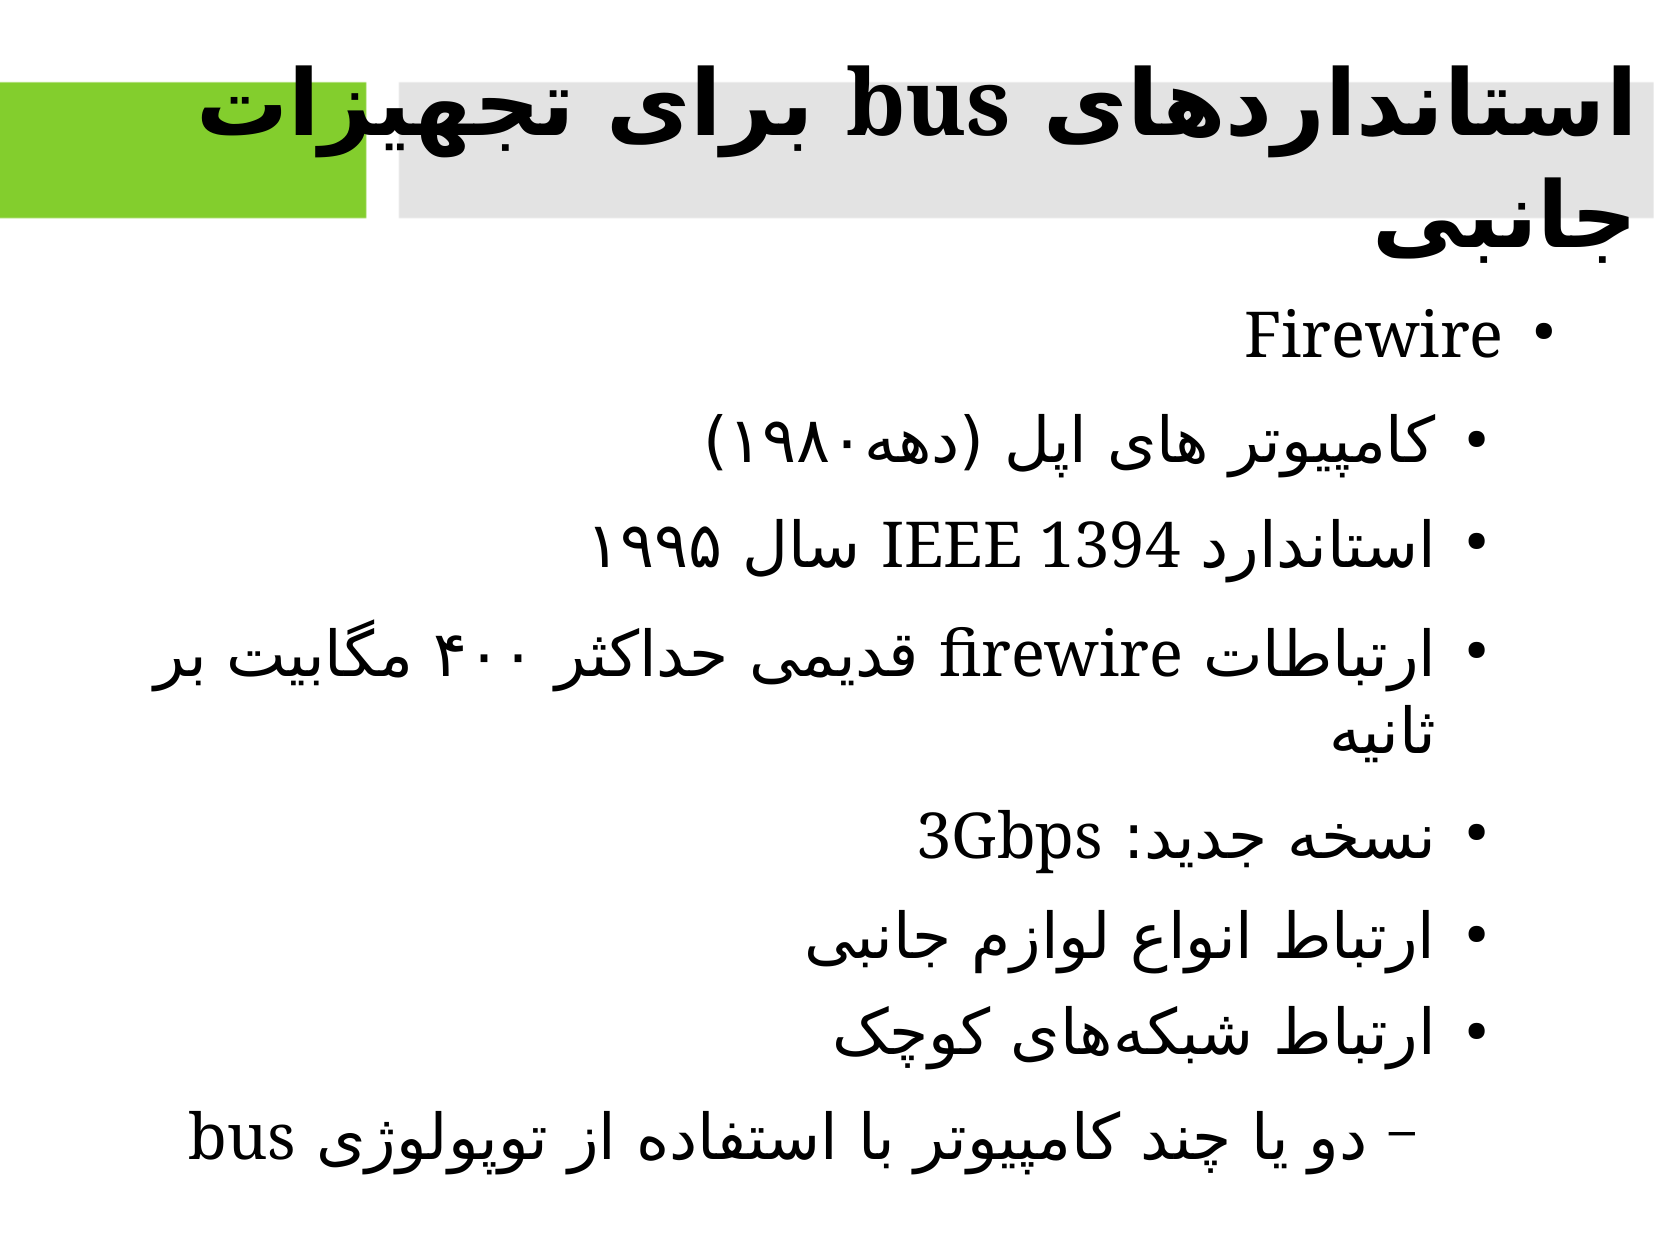

# استانداردهای bus برای تجهیزات جانبی
Firewire
کامپیوتر های اپل (دهه۱۹۸۰)
استاندارد IEEE 1394 سال ۱۹۹۵
ارتباطات firewire قدیمی حداکثر ۴۰۰ مگابیت بر ثانیه
نسخه جدید: 3Gbps
ارتباط انواع لوازم جانبی
ارتباط شبکه‌های کوچک
دو یا چند کامپیوتر با استفاده از توپولوژی bus